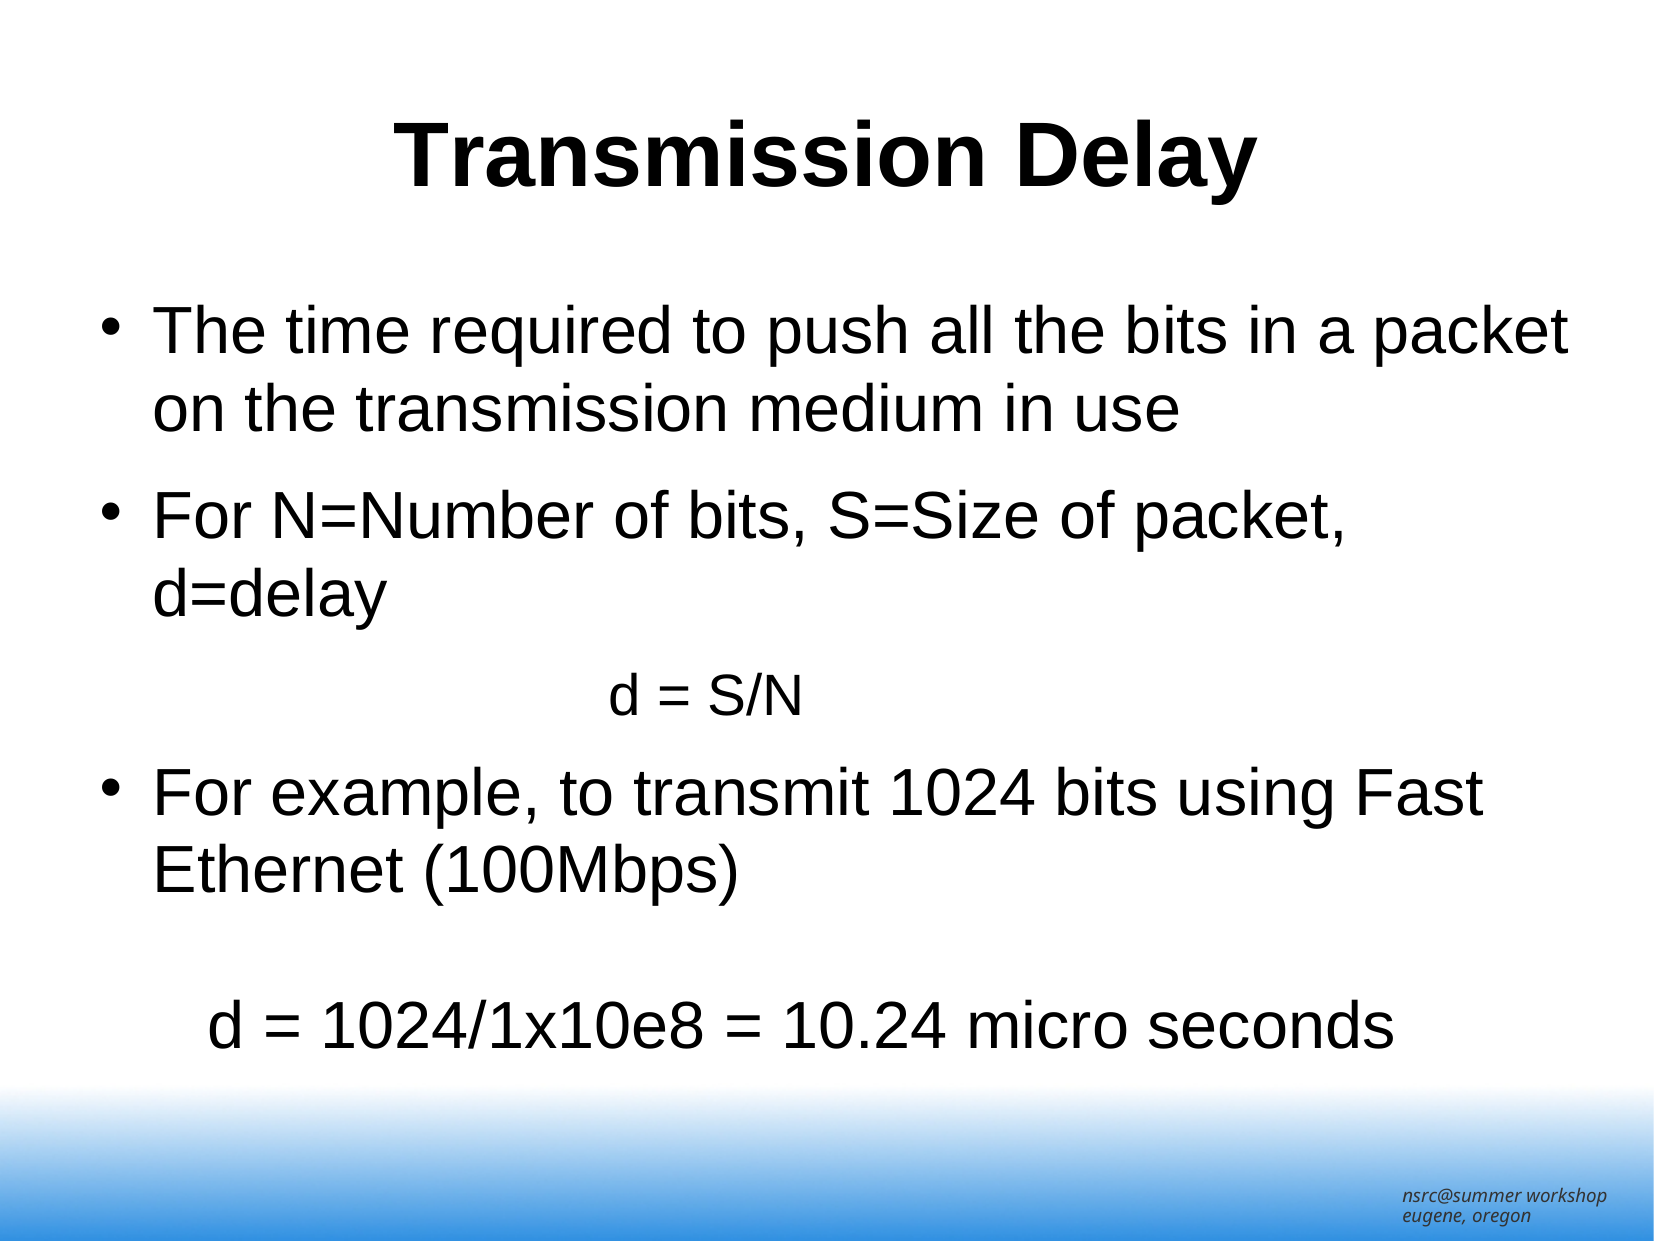

# Transmission Delay
The time required to push all the bits in a packet on the transmission medium in use
For N=Number of bits, S=Size of packet, d=delay
d = S/N
For example, to transmit 1024 bits using Fast Ethernet (100Mbps)
 d = 1024/1x10e8 = 10.24 micro seconds